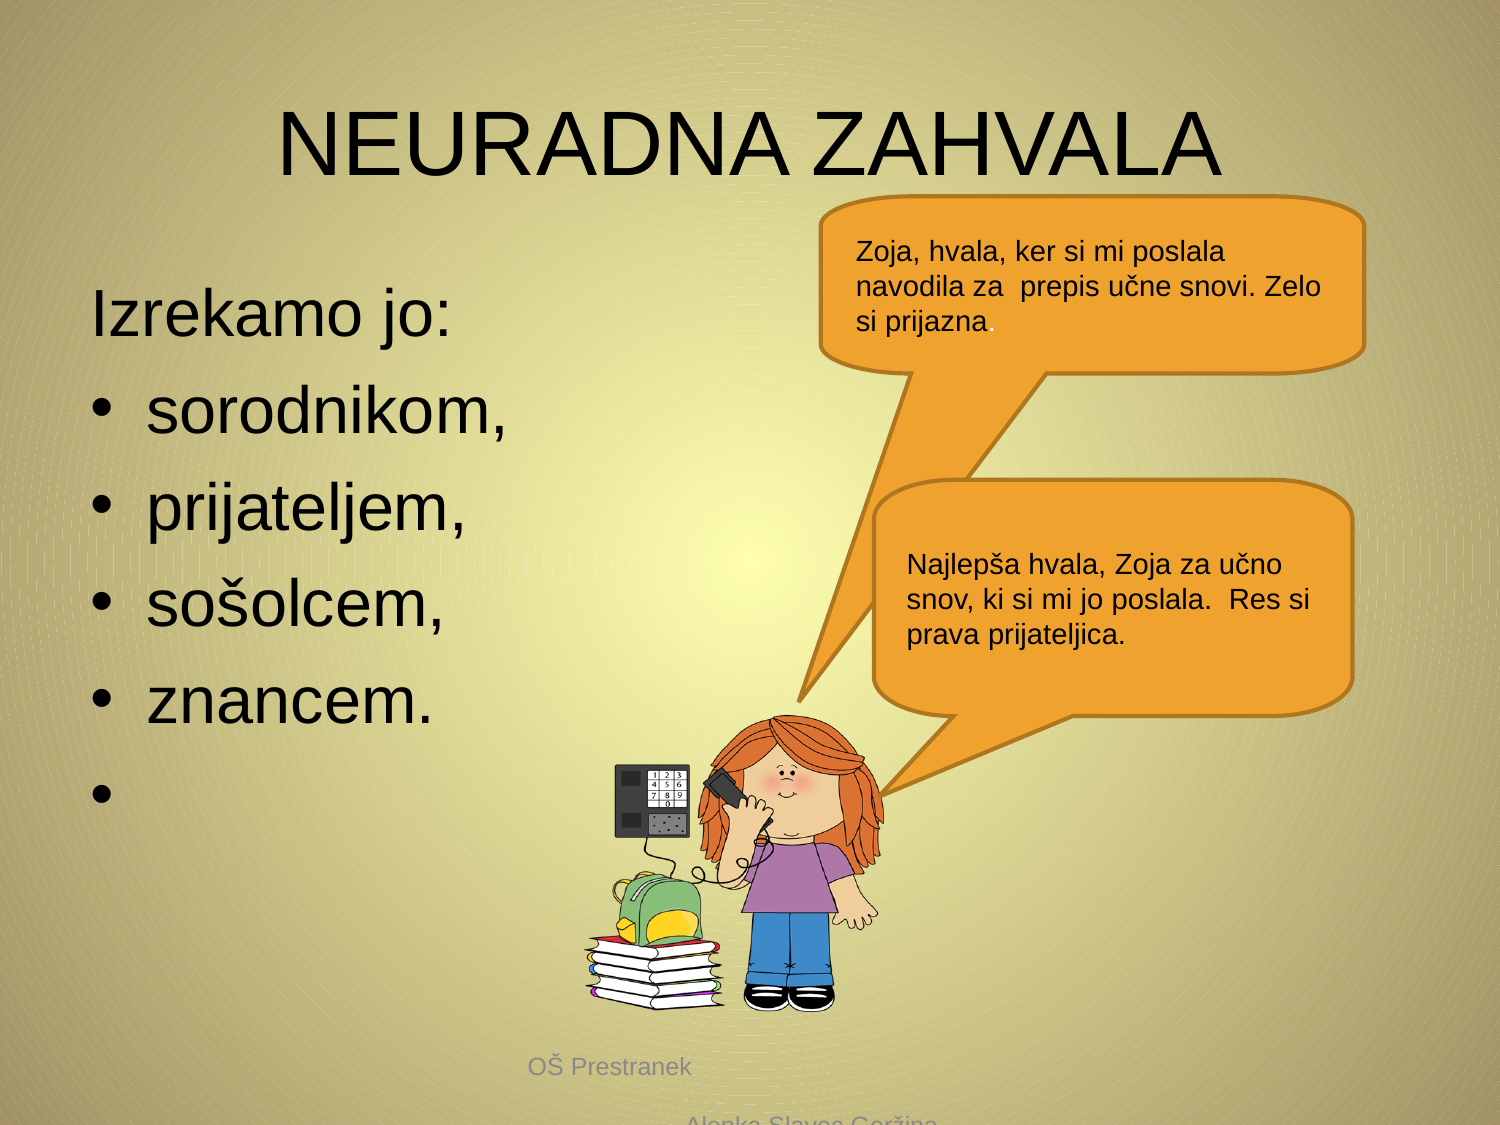

# NEURADNA ZAHVALA
Zoja, hvala, ker si mi poslala navodila za prepis učne snovi. Zelo si prijazna.
Izrekamo jo:
sorodnikom,
prijateljem,
sošolcem,
znancem.
Najlepša hvala, Zoja za učno snov, ki si mi jo poslala. Res si prava prijateljica.
OŠ Prestranek Alenka Slavec Geržina